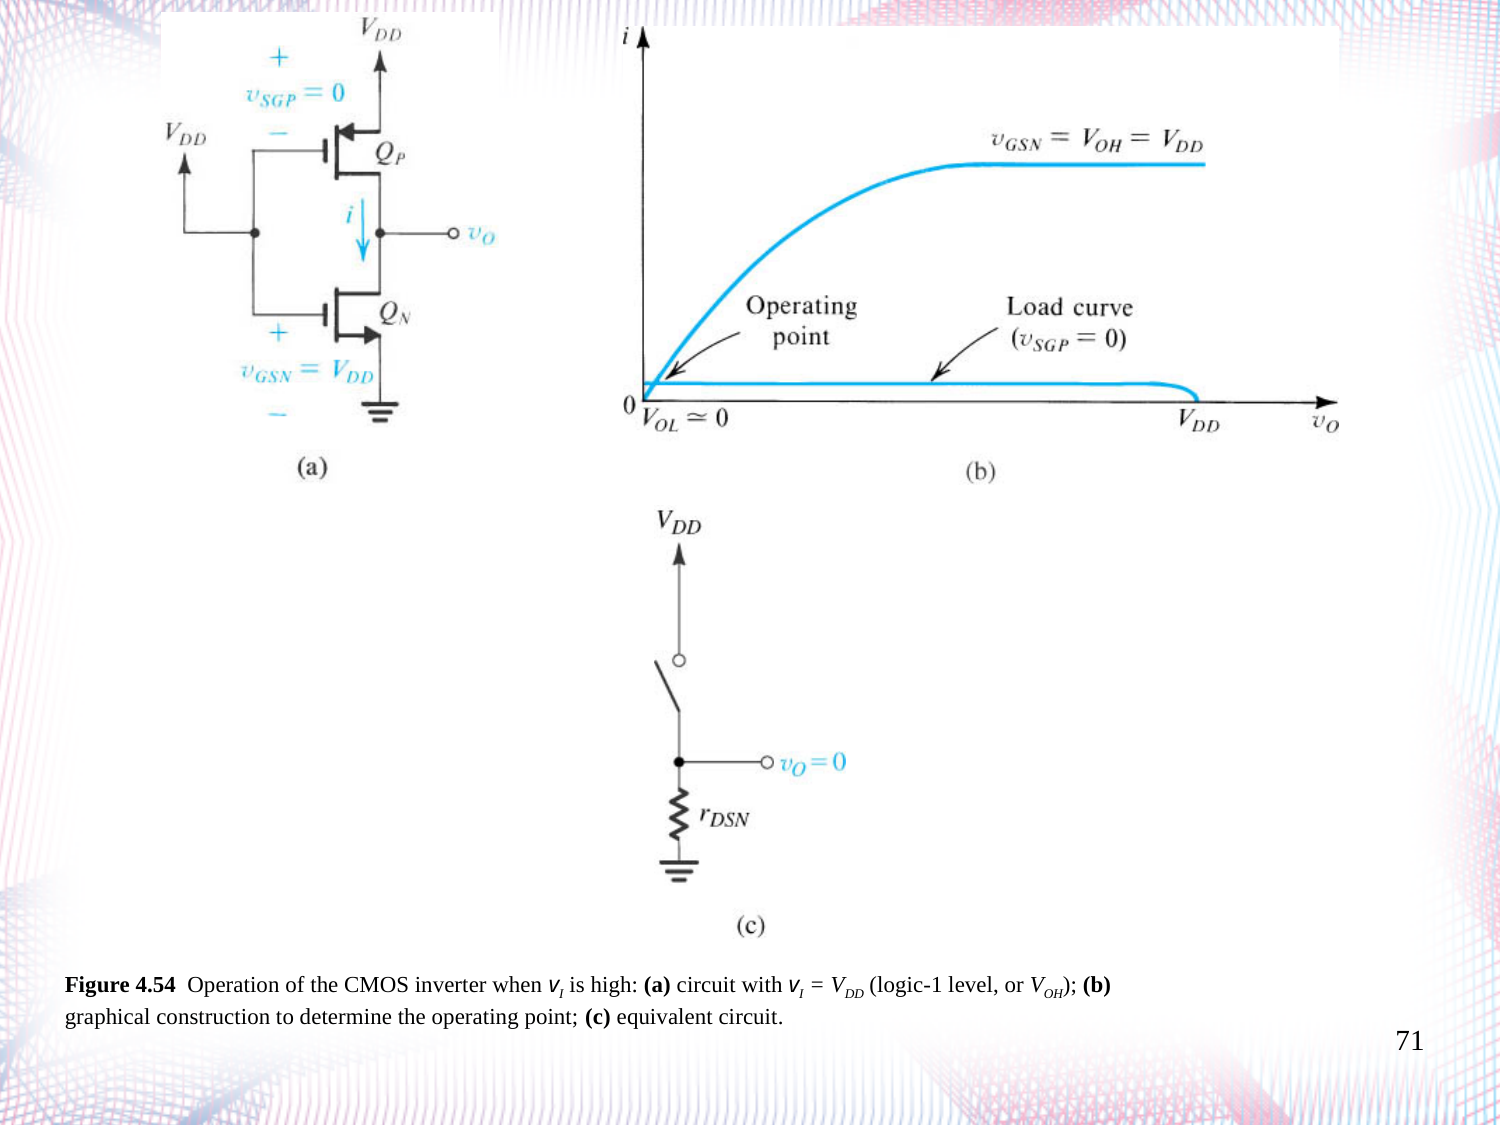

Figure 4.54 Operation of the CMOS inverter when vI is high: (a) circuit with vI = VDD (logic-1 level, or VOH); (b) graphical construction to determine the operating point; (c) equivalent circuit.
71